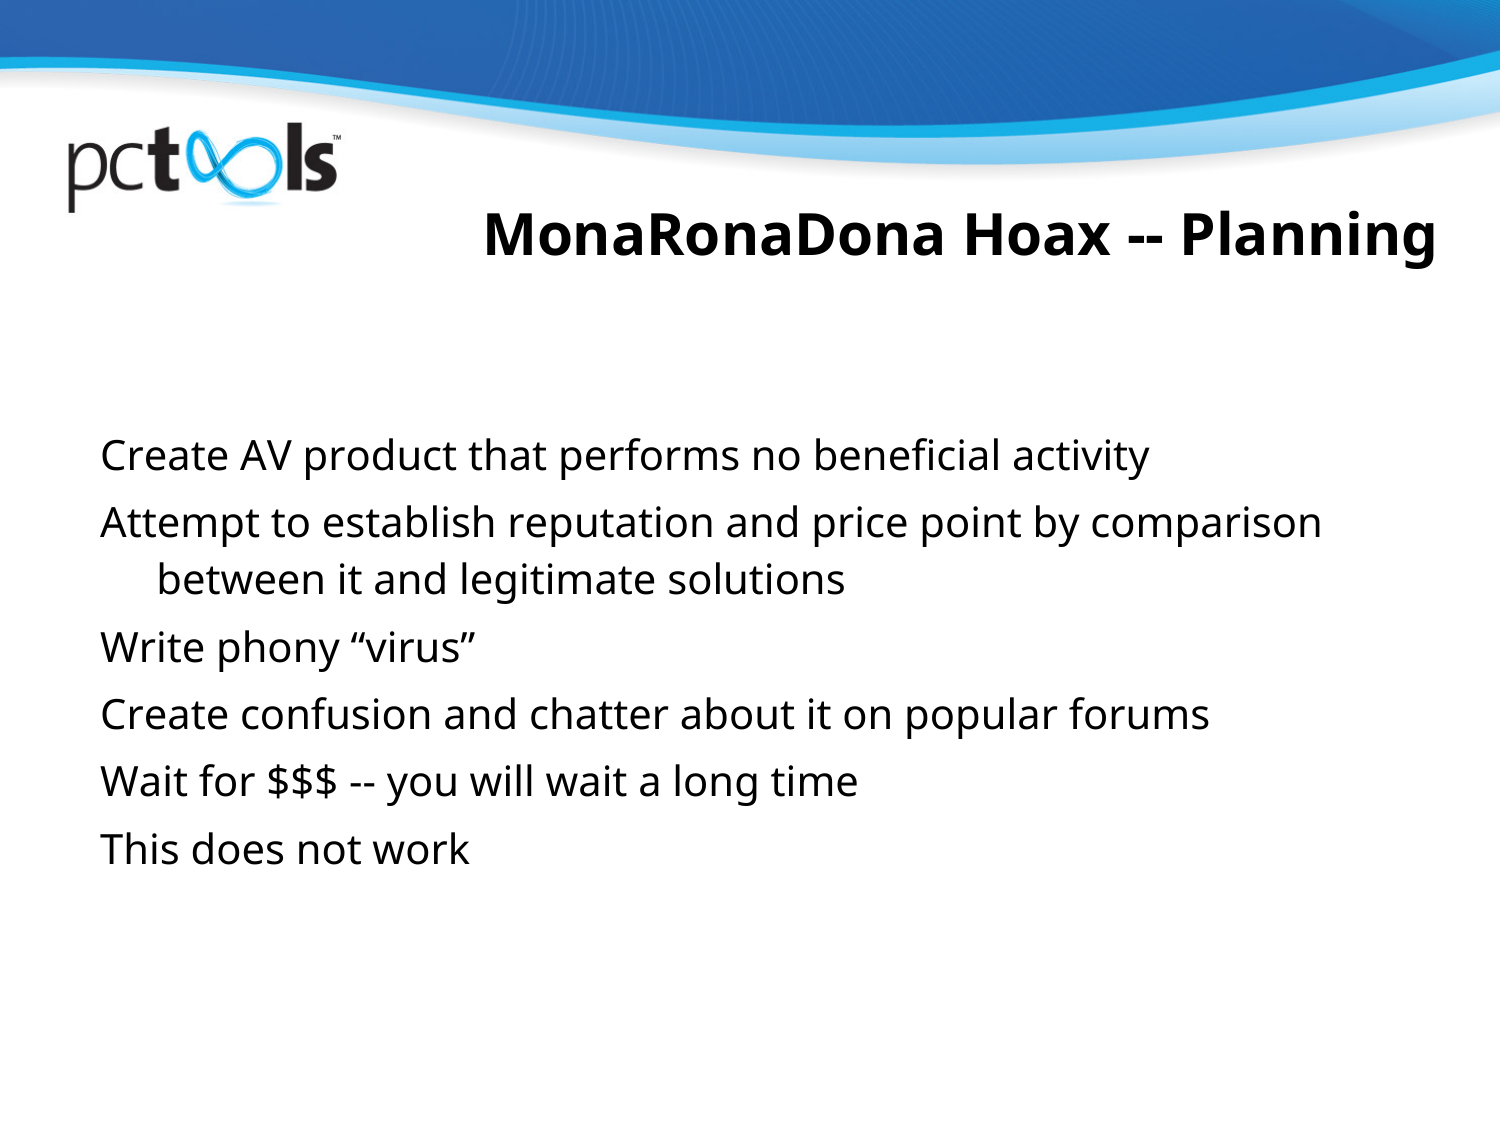

# MonaRonaDona Hoax -- Planning
Create AV product that performs no beneficial activity
Attempt to establish reputation and price point by comparison between it and legitimate solutions
Write phony “virus”
Create confusion and chatter about it on popular forums
Wait for $$$ -- you will wait a long time
This does not work